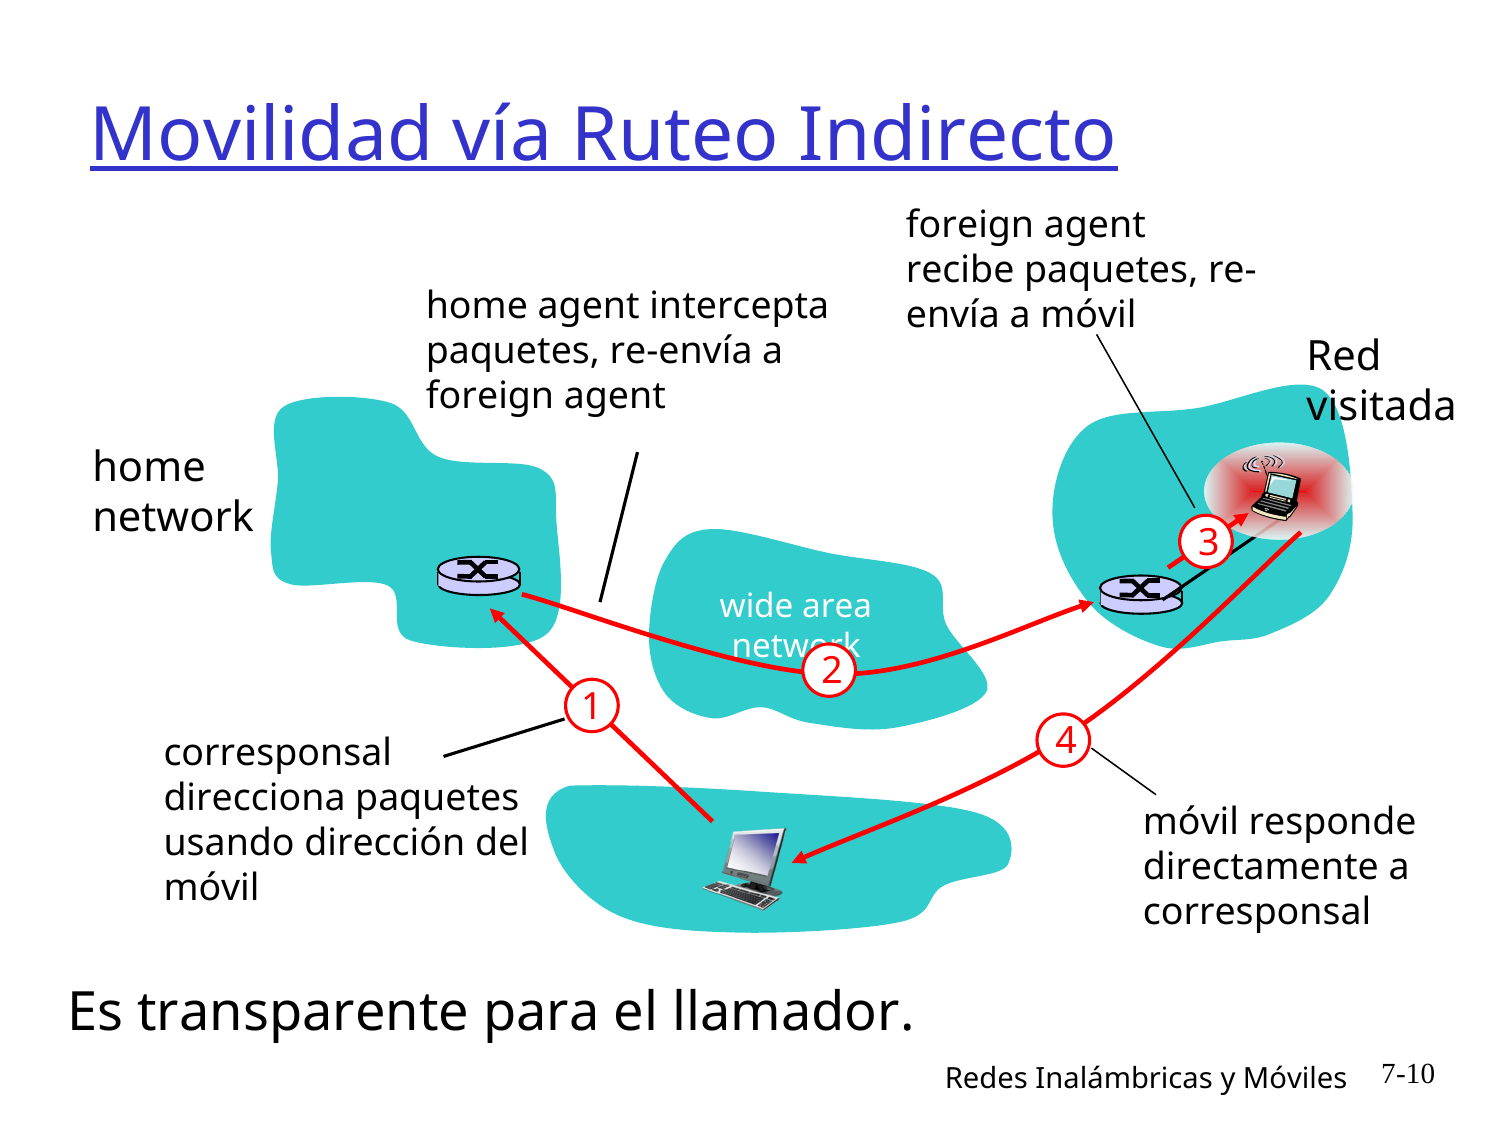

# Movilidad vía Ruteo Indirecto
foreign agent recibe paquetes, re-envía a móvil
3
home agent intercepta paquetes, re-envía a foreign agent
2
Red visitada
home
network
4
móvil responde directamente a corresponsal
wide area network
1
corresponsal direcciona paquetes usando dirección del móvil
Es transparente para el llamador.
10